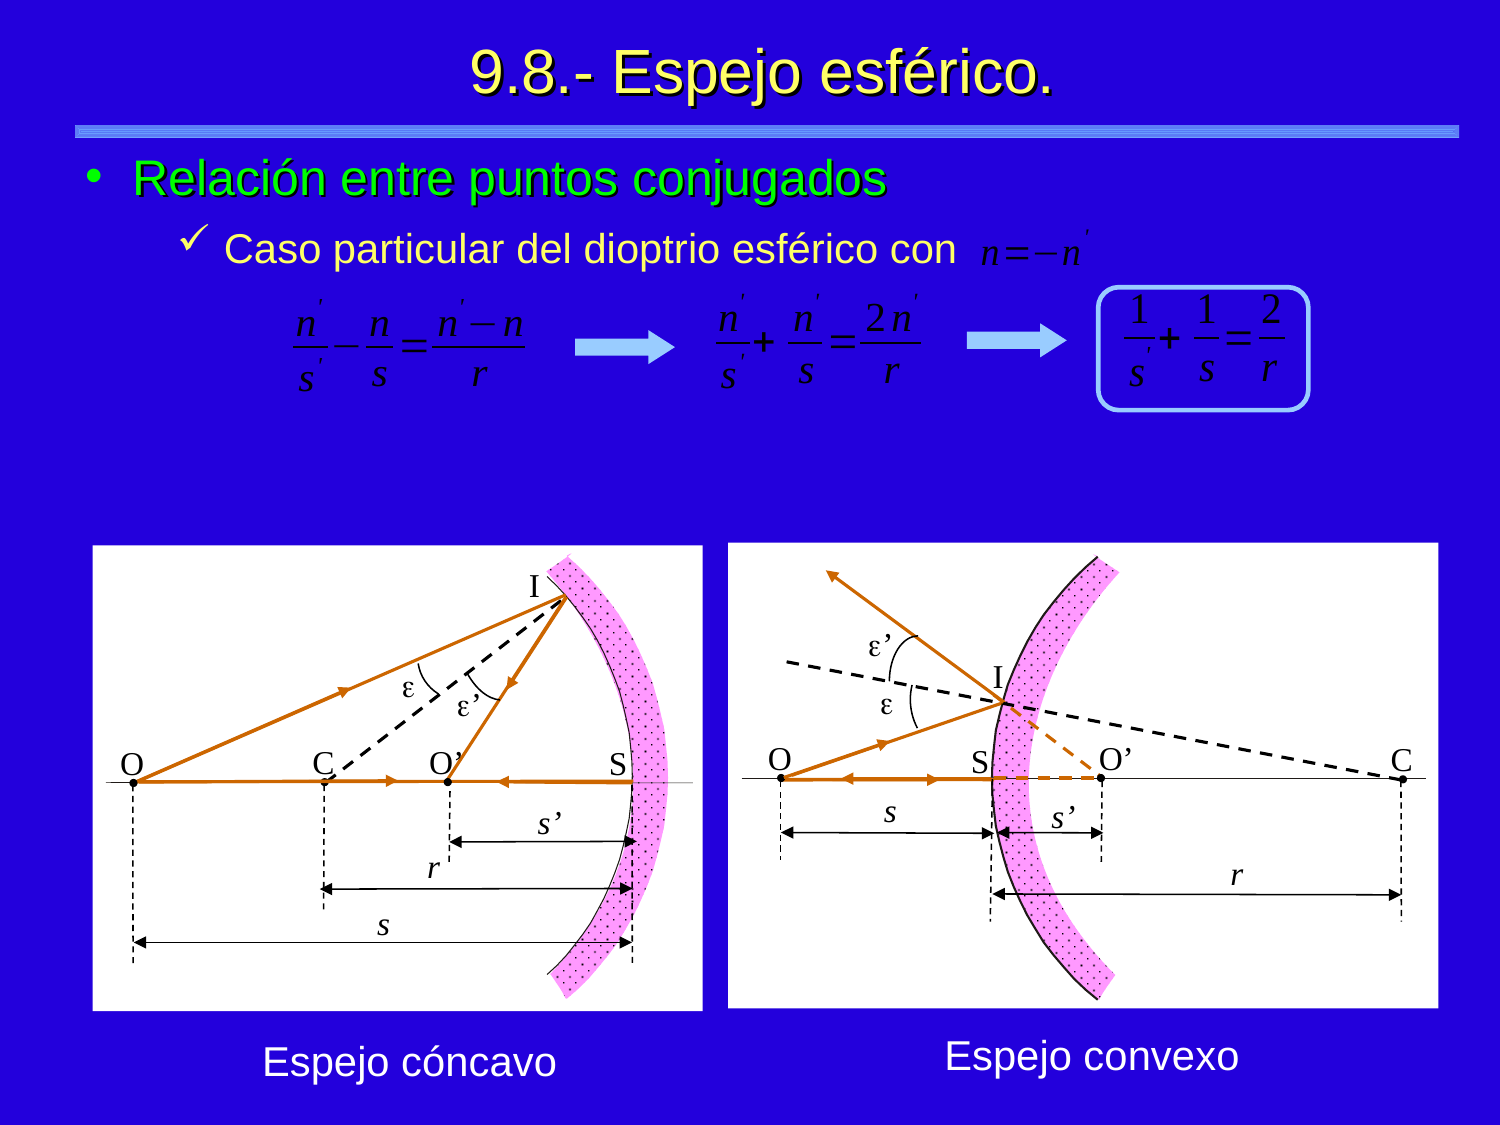

9.8.- Espejo esférico.
Relación entre puntos conjugados
Caso particular del dioptrio esférico con
C
Espejo convexo
S
C
S
Espejo cóncavo
I
’
’
O’

I

O’
O
s
O
s
r
s’
r
s’